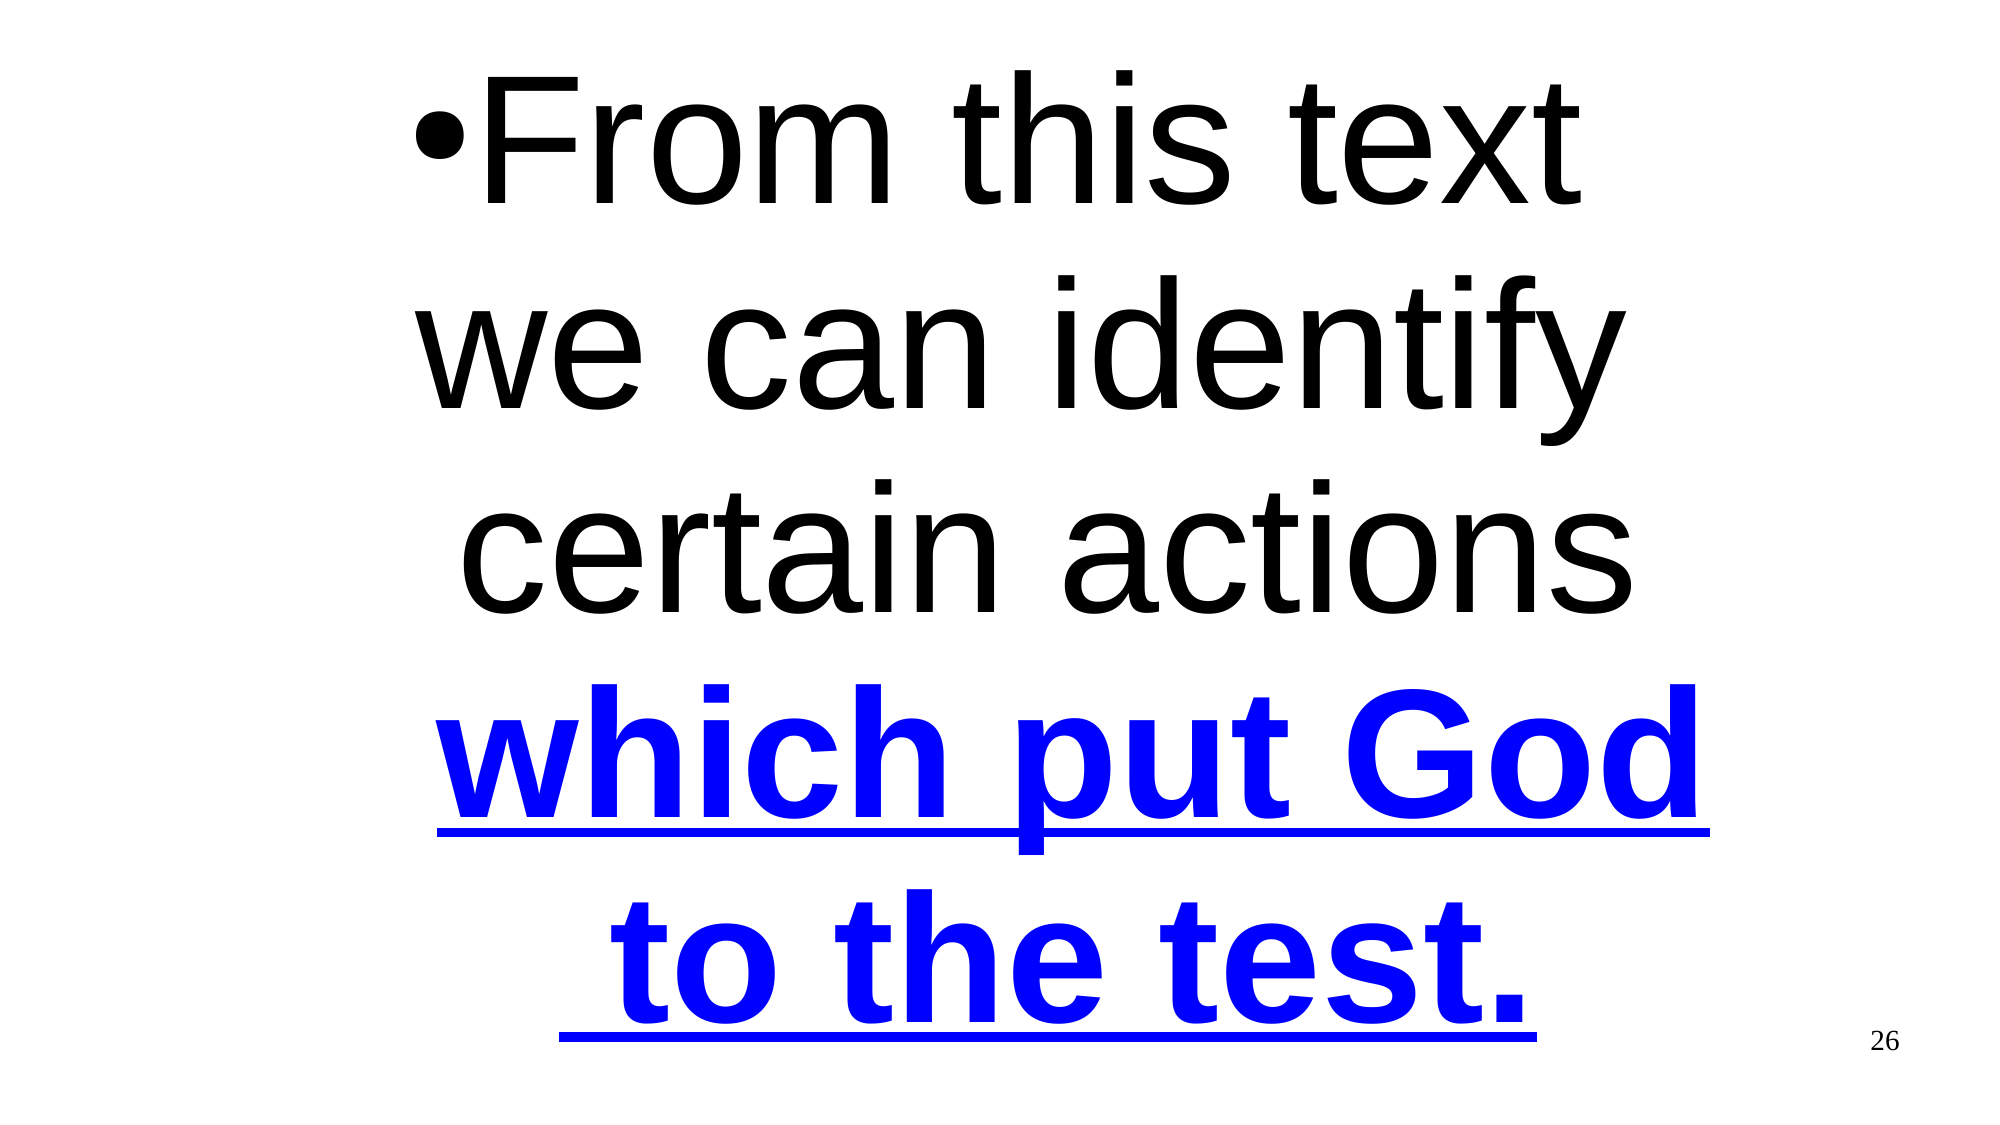

# From this text we can identify certain actions which put God to the test.
26